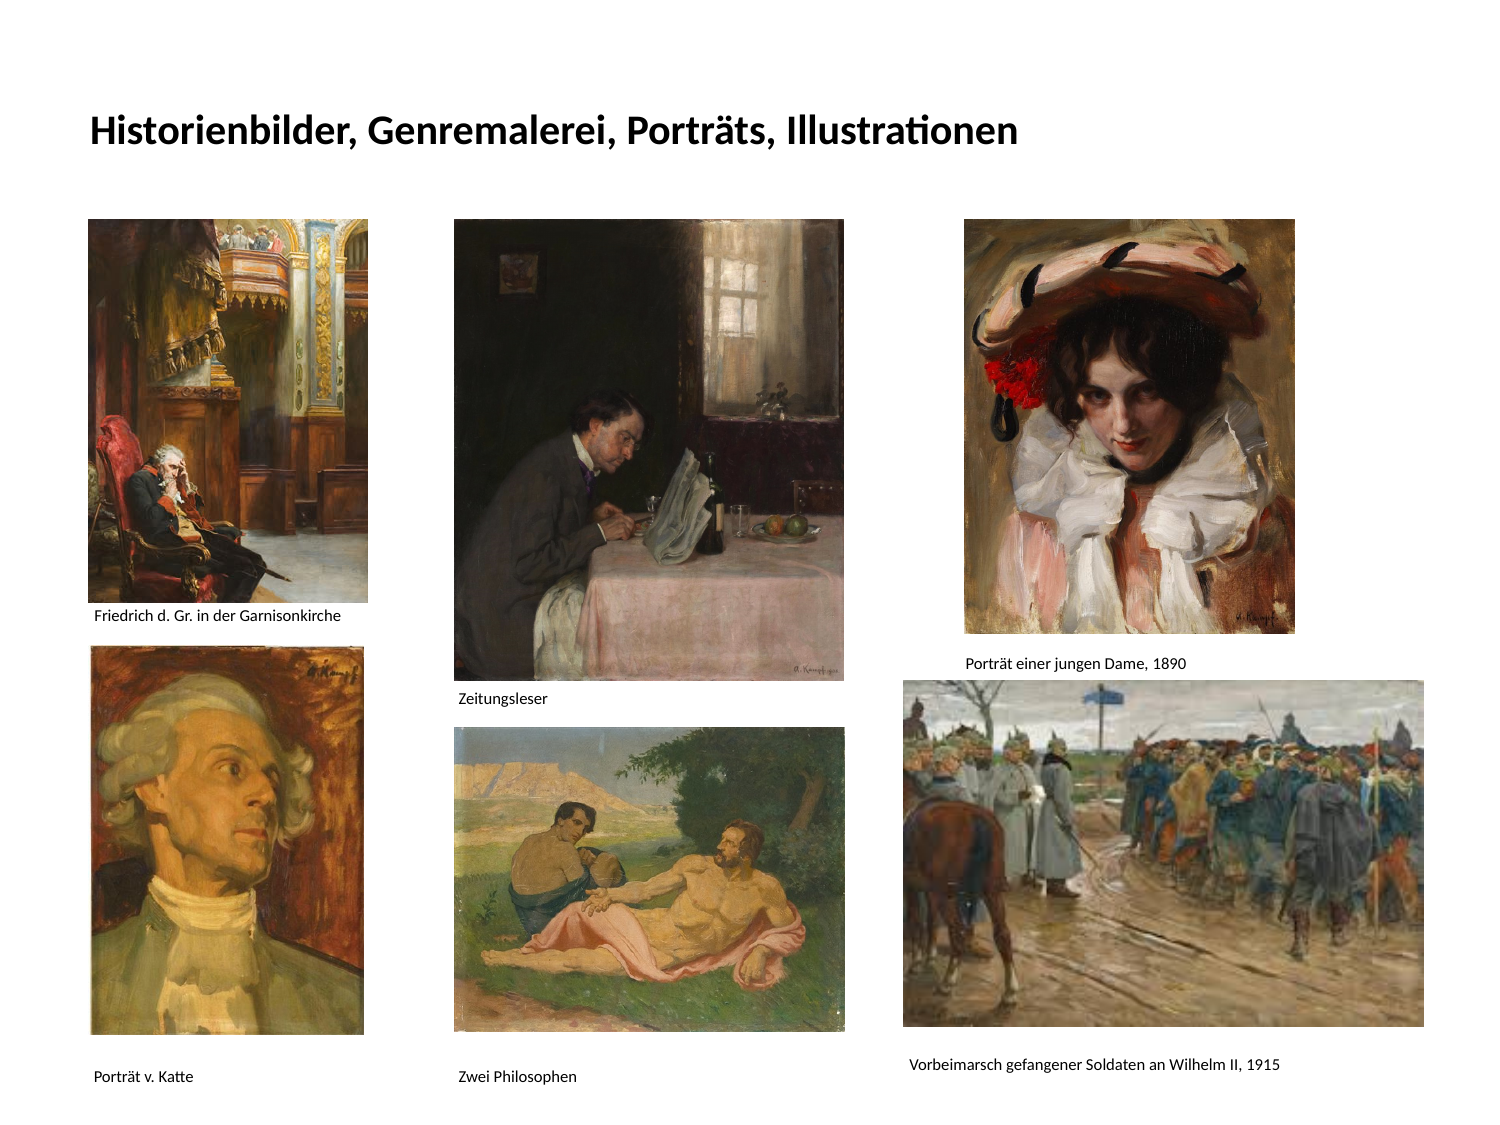

# Historienbilder, Genremalerei, Porträts, Illustrationen
Friedrich d. Gr. in der Garnisonkirche
Porträt einer jungen Dame, 1890
Zeitungsleser
Vorbeimarsch gefangener Soldaten an Wilhelm II, 1915
Porträt v. Katte
Zwei Philosophen